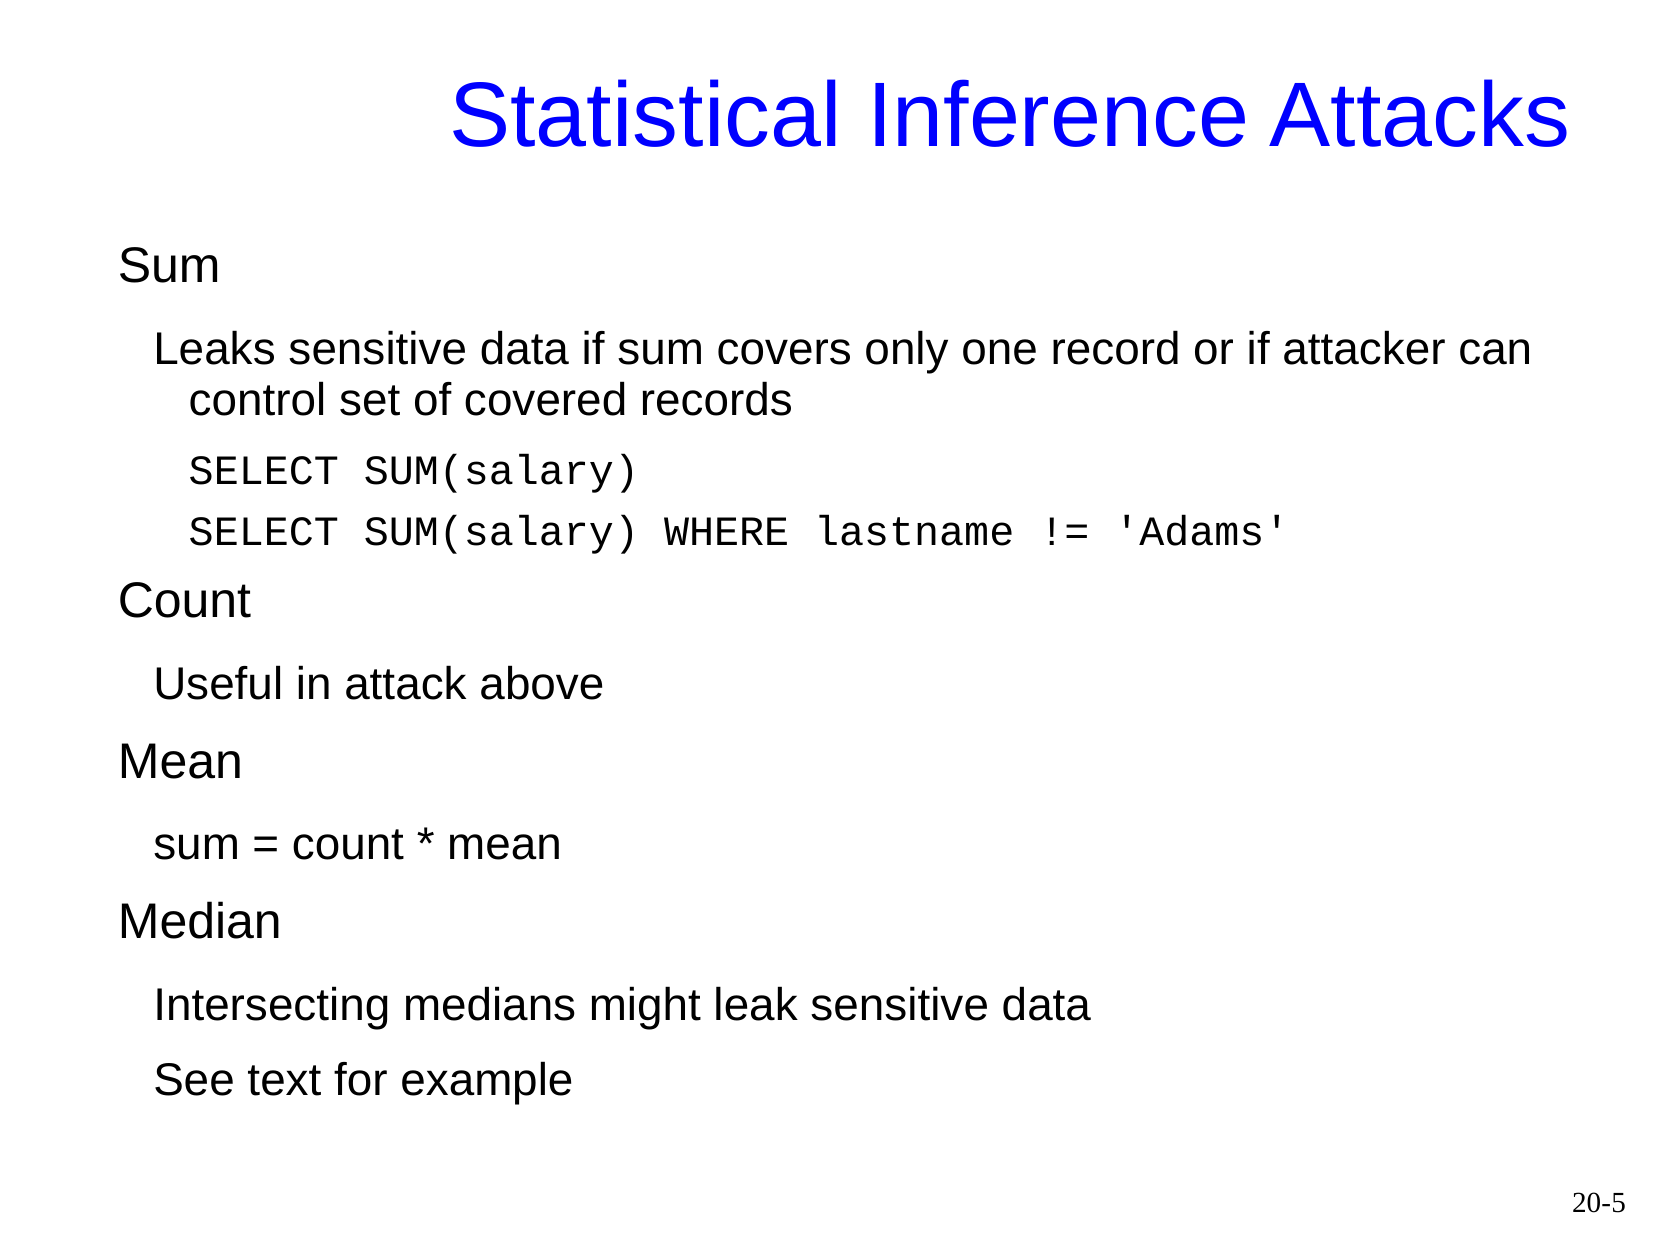

# Statistical Inference Attacks
Sum
Leaks sensitive data if sum covers only one record or if attacker can control set of covered records
SELECT SUM(salary)
SELECT SUM(salary) WHERE lastname != 'Adams'
Count
Useful in attack above
Mean
sum = count * mean
Median
Intersecting medians might leak sensitive data
See text for example